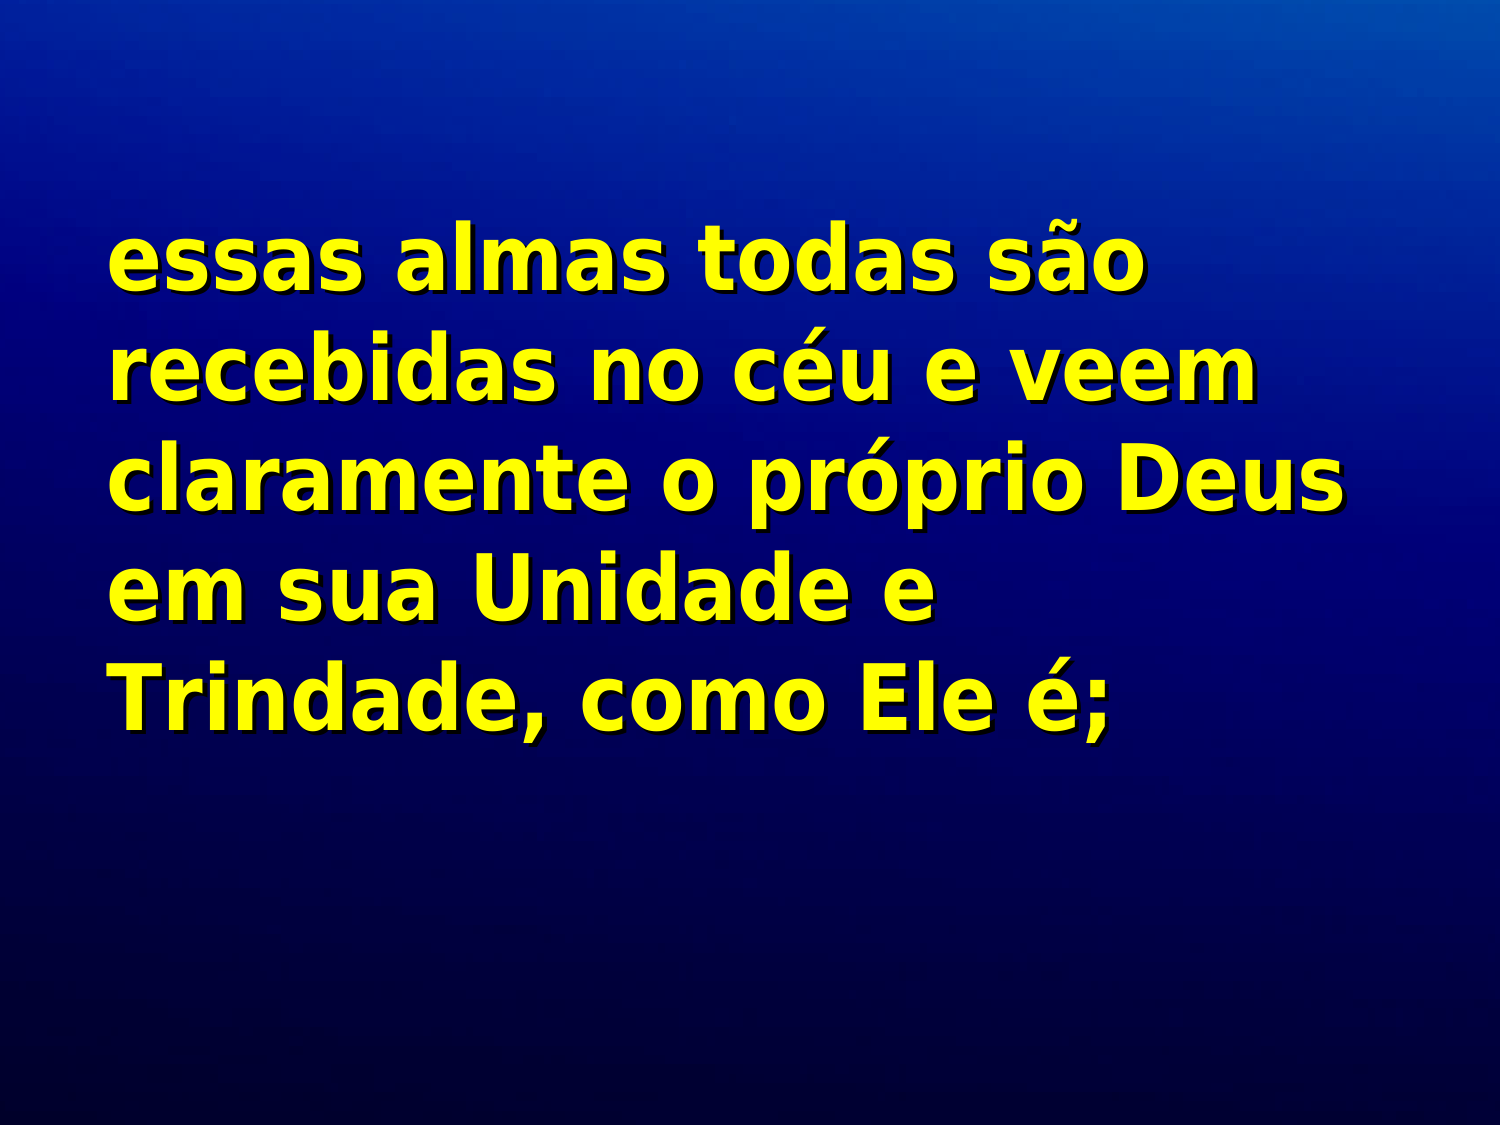

essas almas todas são recebidas no céu e veem claramente o próprio Deus em sua Unidade e Trindade, como Ele é;